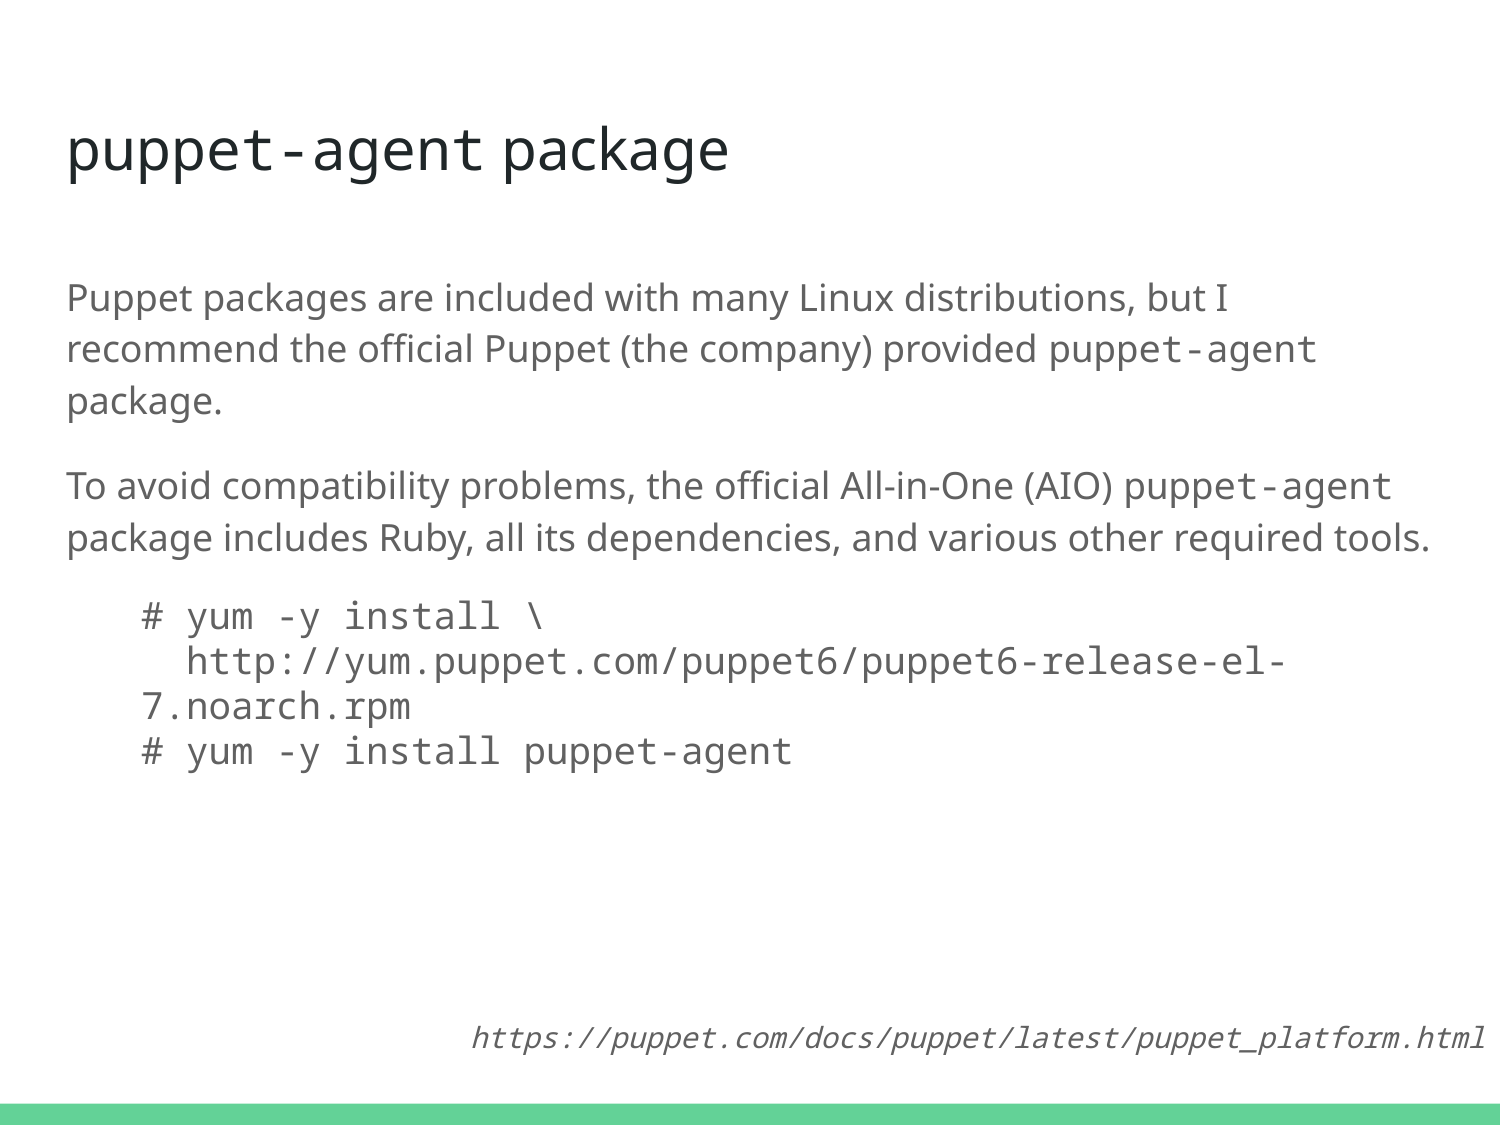

# puppet-agent package
Puppet packages are included with many Linux distributions, but I recommend the official Puppet (the company) provided puppet-agent package.
To avoid compatibility problems, the official All-in-One (AIO) puppet-agent package includes Ruby, all its dependencies, and various other required tools.
# yum -y install \
 http://yum.puppet.com/puppet6/puppet6-release-el-7.noarch.rpm
# yum -y install puppet-agent
https://puppet.com/docs/puppet/latest/puppet_platform.html